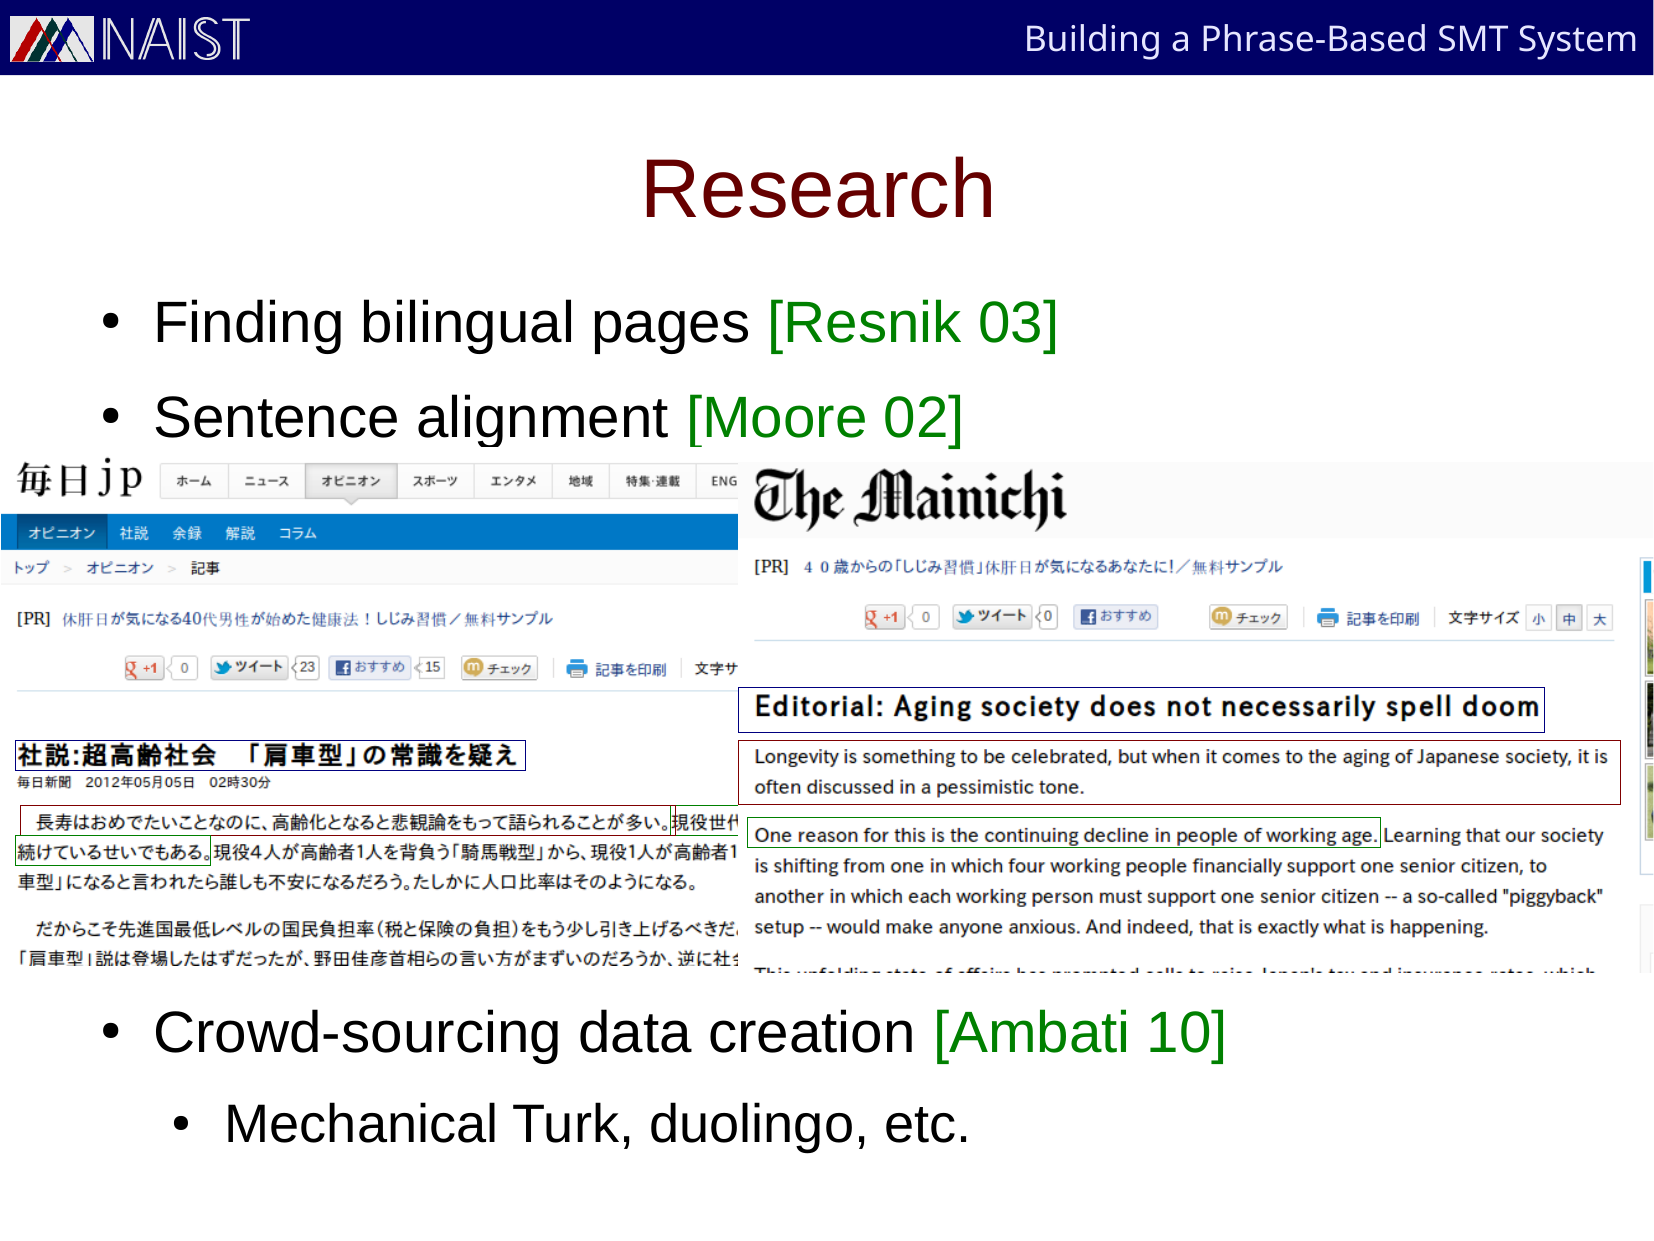

# Research
Finding bilingual pages [Resnik 03]
Sentence alignment [Moore 02]
Crowd-sourcing data creation [Ambati 10]
Mechanical Turk, duolingo, etc.